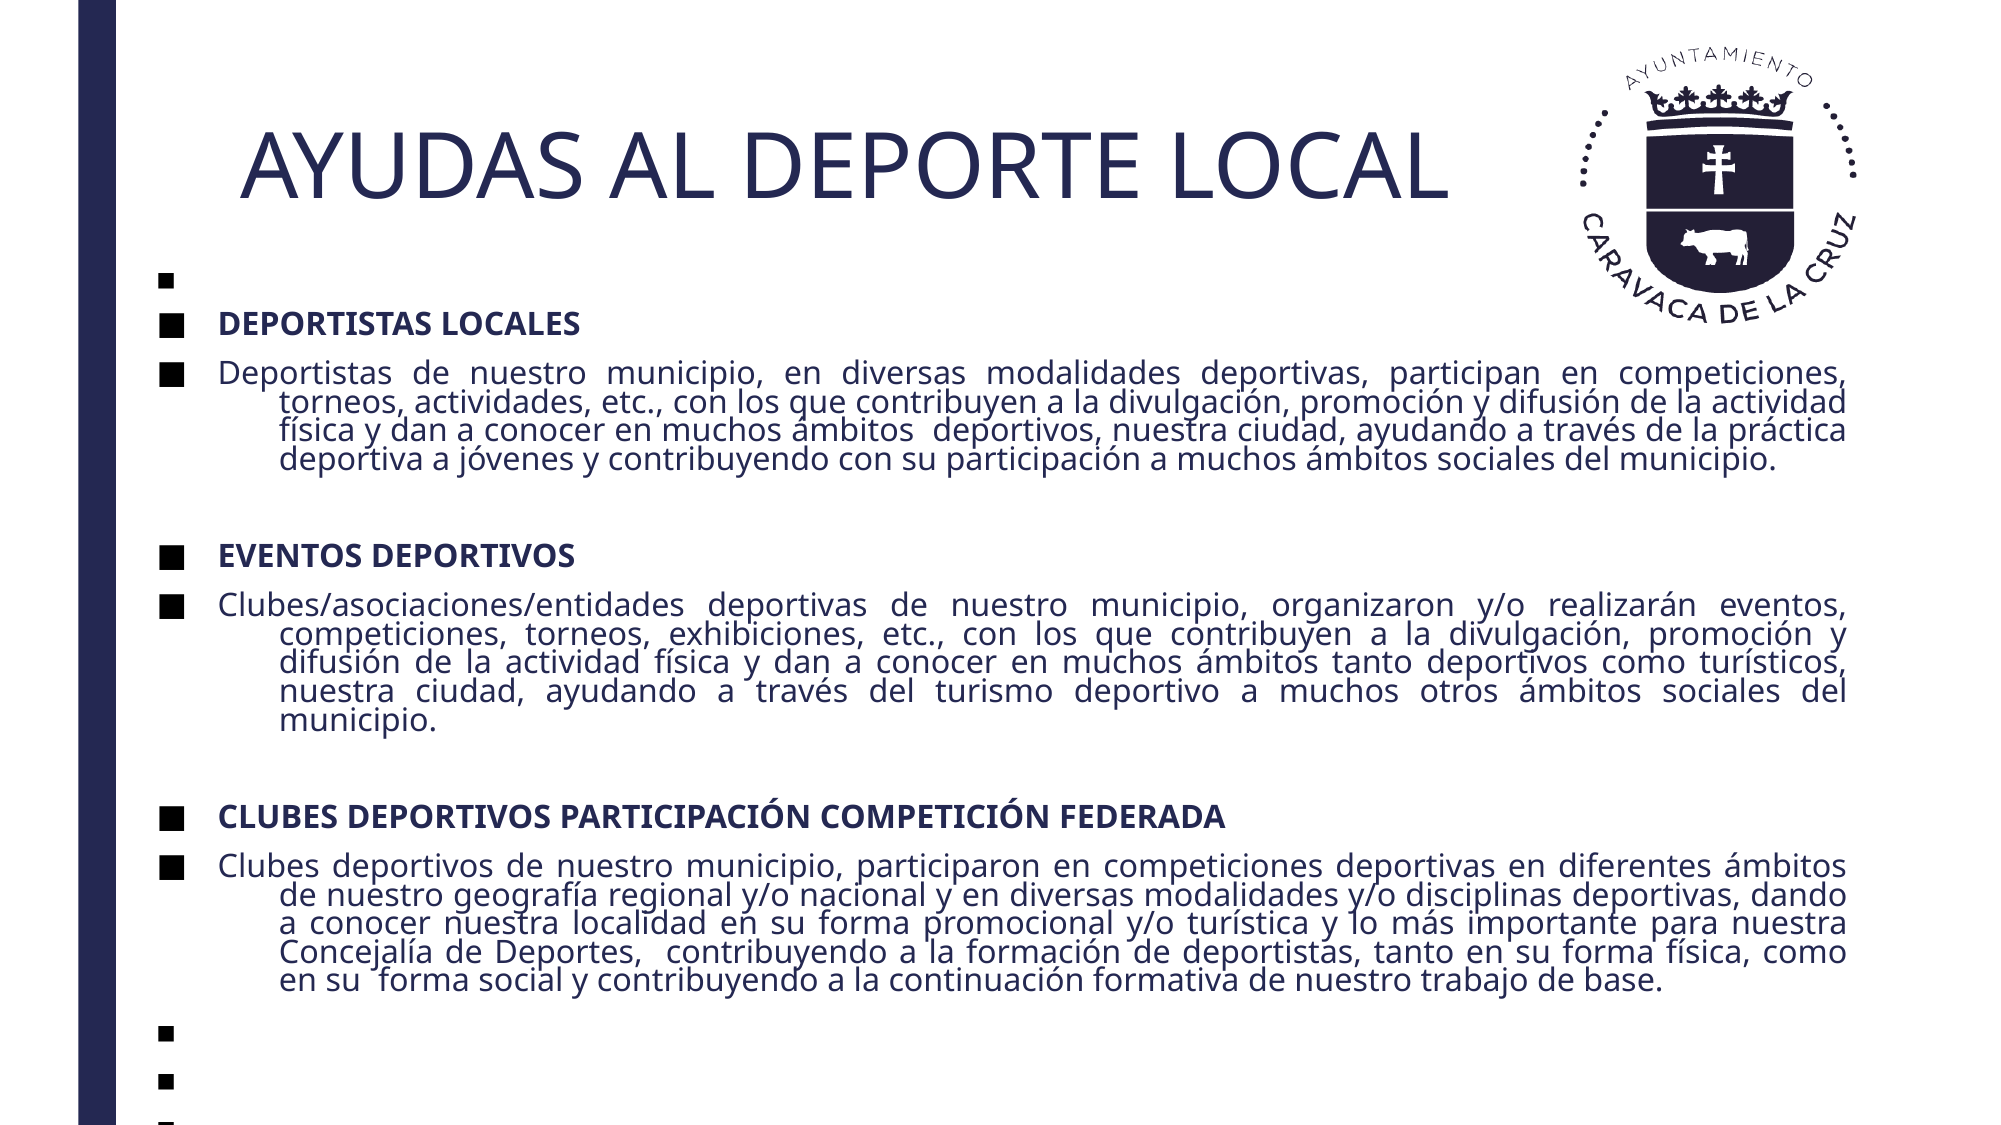

# AYUDAS AL DEPORTE LOCAL
DEPORTISTAS LOCALES
Deportistas de nuestro municipio, en diversas modalidades deportivas, participan en competiciones, torneos, actividades, etc., con los que contribuyen a la divulgación, promoción y difusión de la actividad física y dan a conocer en muchos ámbitos deportivos, nuestra ciudad, ayudando a través de la práctica deportiva a jóvenes y contribuyendo con su participación a muchos ámbitos sociales del municipio.
EVENTOS DEPORTIVOS
Clubes/asociaciones/entidades deportivas de nuestro municipio, organizaron y/o realizarán eventos, competiciones, torneos, exhibiciones, etc., con los que contribuyen a la divulgación, promoción y difusión de la actividad física y dan a conocer en muchos ámbitos tanto deportivos como turísticos, nuestra ciudad, ayudando a través del turismo deportivo a muchos otros ámbitos sociales del municipio.
CLUBES DEPORTIVOS PARTICIPACIÓN COMPETICIÓN FEDERADA
Clubes deportivos de nuestro municipio, participaron en competiciones deportivas en diferentes ámbitos de nuestro geografía regional y/o nacional y en diversas modalidades y/o disciplinas deportivas, dando a conocer nuestra localidad en su forma promocional y/o turística y lo más importante para nuestra Concejalía de Deportes, contribuyendo a la formación de deportistas, tanto en su forma física, como en su forma social y contribuyendo a la continuación formativa de nuestro trabajo de base.